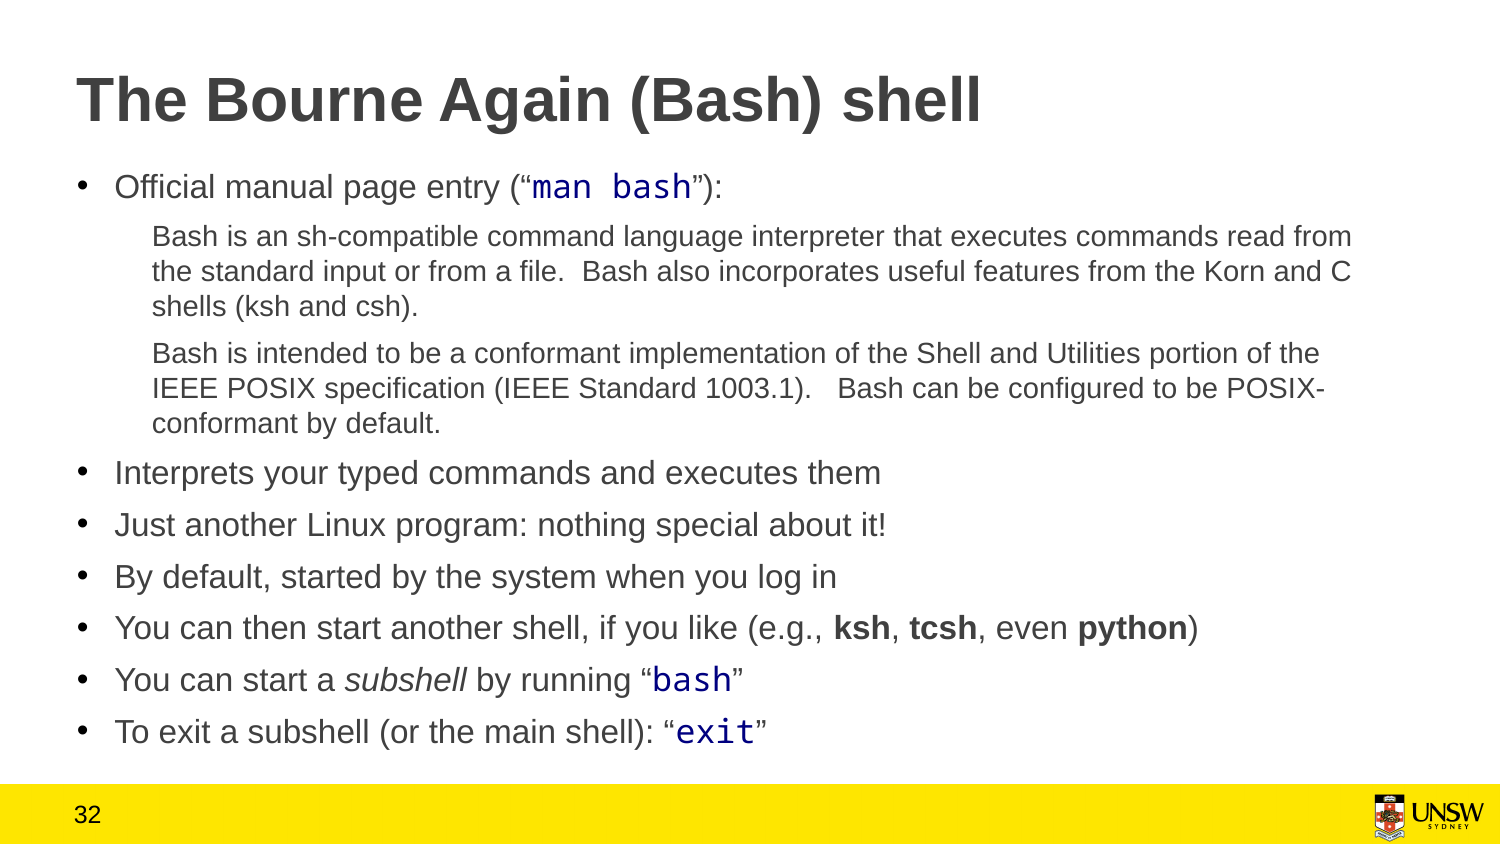

# The Bourne Again (Bash) shell
Official manual page entry (“man bash”):
Bash is an sh-compatible command language interpreter that executes commands read from the standard input or from a file. Bash also incorporates useful features from the Korn and C shells (ksh and csh).
Bash is intended to be a conformant implementation of the Shell and Utilities portion of the IEEE POSIX specification (IEEE Standard 1003.1). Bash can be configured to be POSIX-conformant by default.
Interprets your typed commands and executes them
Just another Linux program: nothing special about it!
By default, started by the system when you log in
You can then start another shell, if you like (e.g., ksh, tcsh, even python)
You can start a subshell by running “bash”
To exit a subshell (or the main shell): “exit”